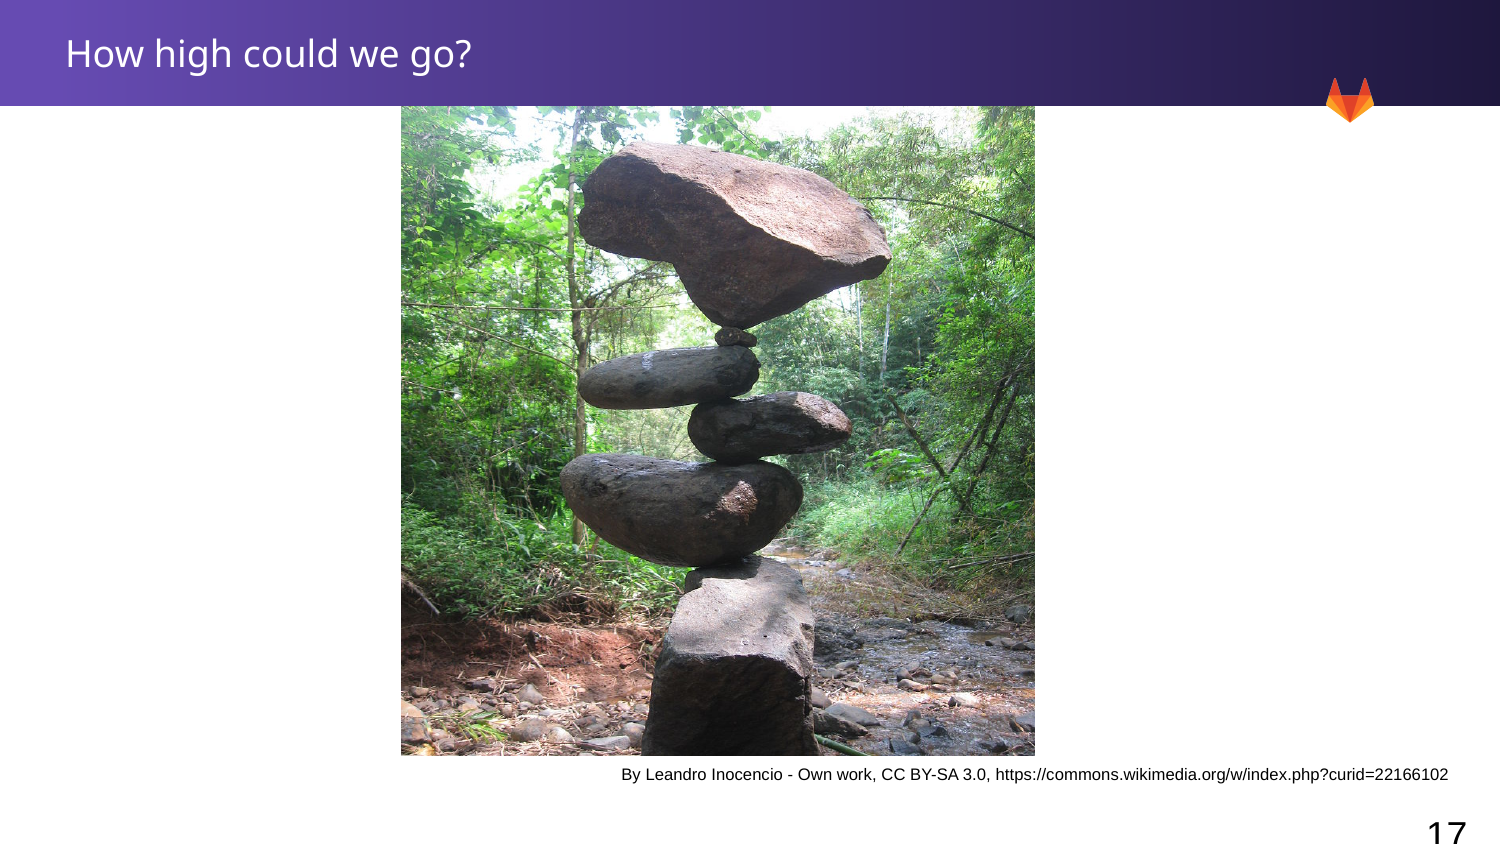

# How high could we go?
By Leandro Inocencio - Own work, CC BY-SA 3.0, https://commons.wikimedia.org/w/index.php?curid=22166102